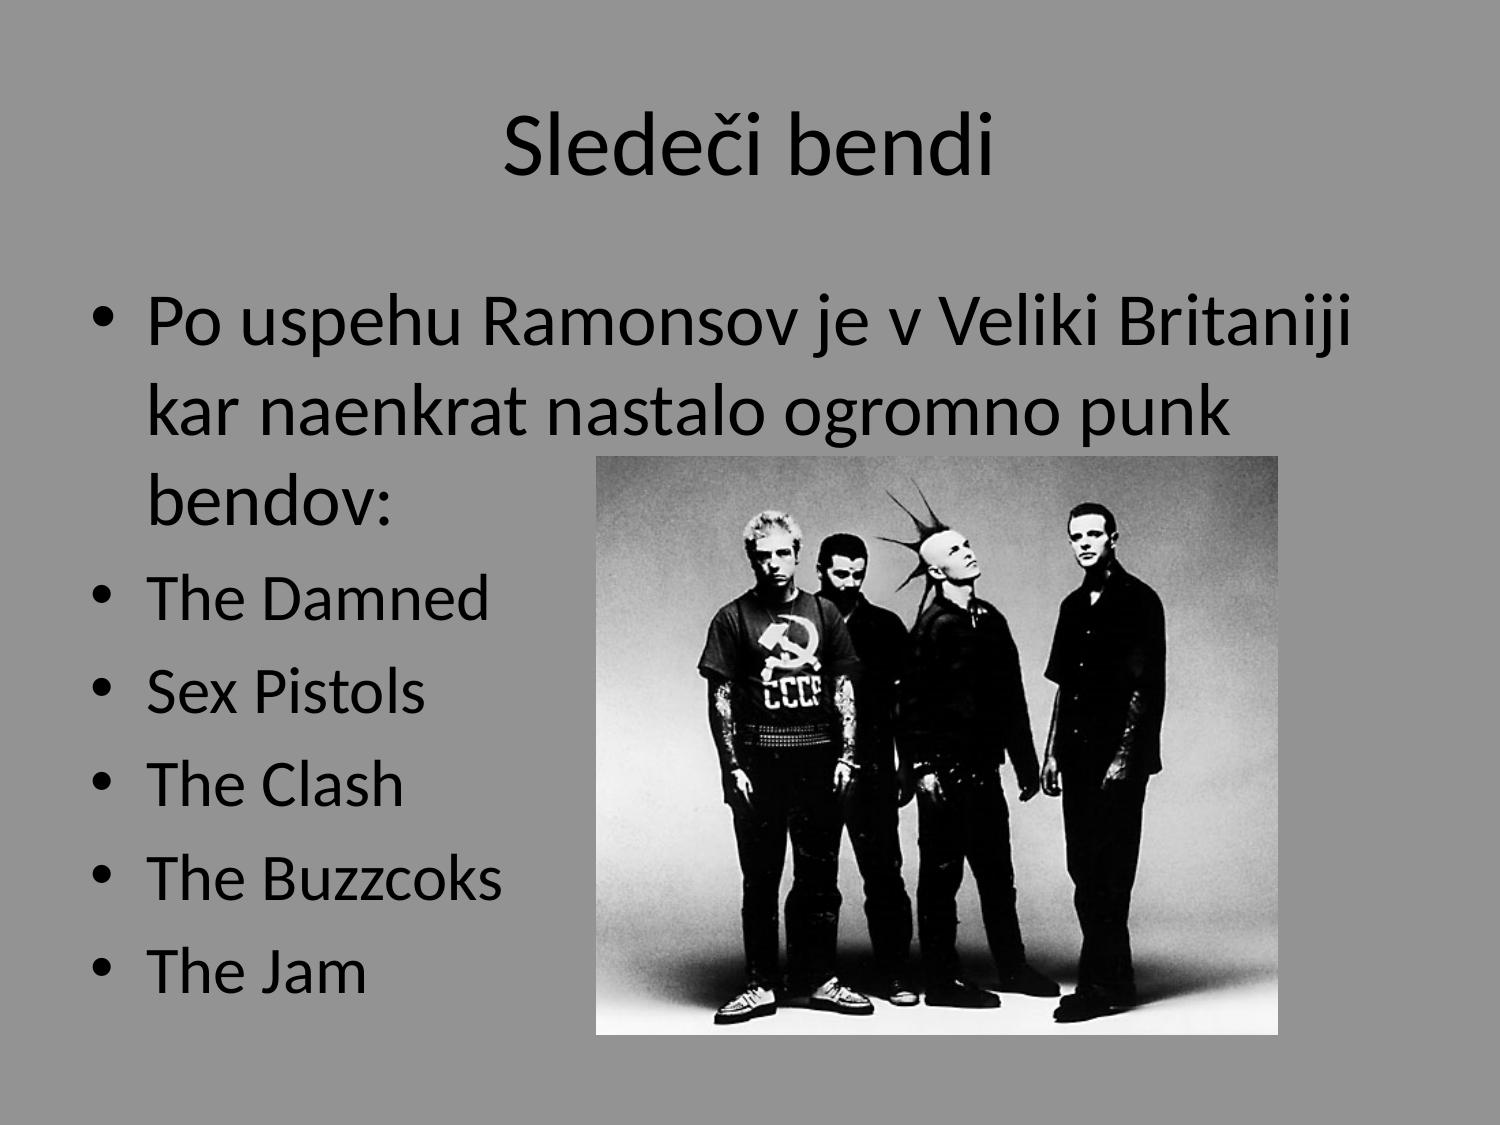

# Sledeči bendi
Po uspehu Ramonsov je v Veliki Britaniji kar naenkrat nastalo ogromno punk bendov:
The Damned
Sex Pistols
The Clash
The Buzzcoks
The Jam